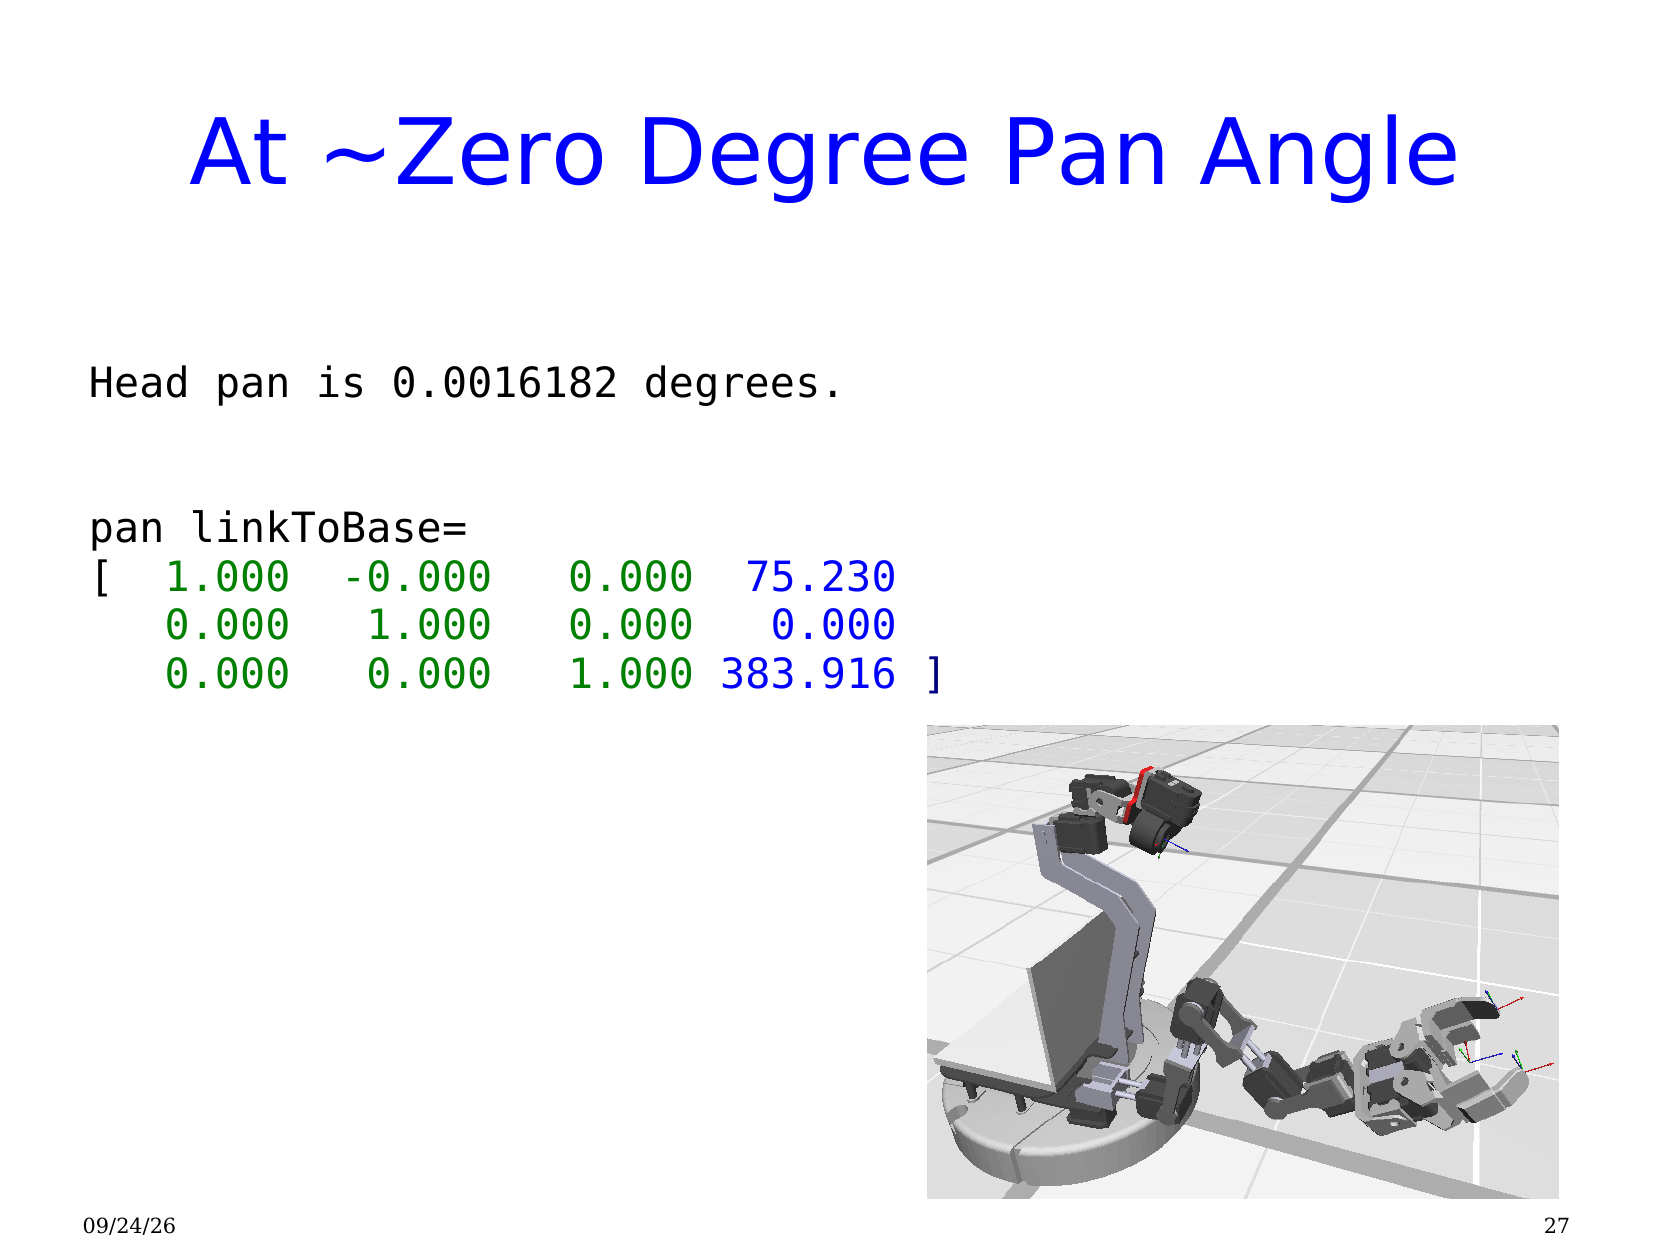

# At ~Zero Degree Pan Angle
Head pan is 0.0016182 degrees.
pan linkToBase=
[ 1.000 -0.000 0.000 75.230
 0.000 1.000 0.000 0.000
 0.000 0.000 1.000 383.916 ]
27